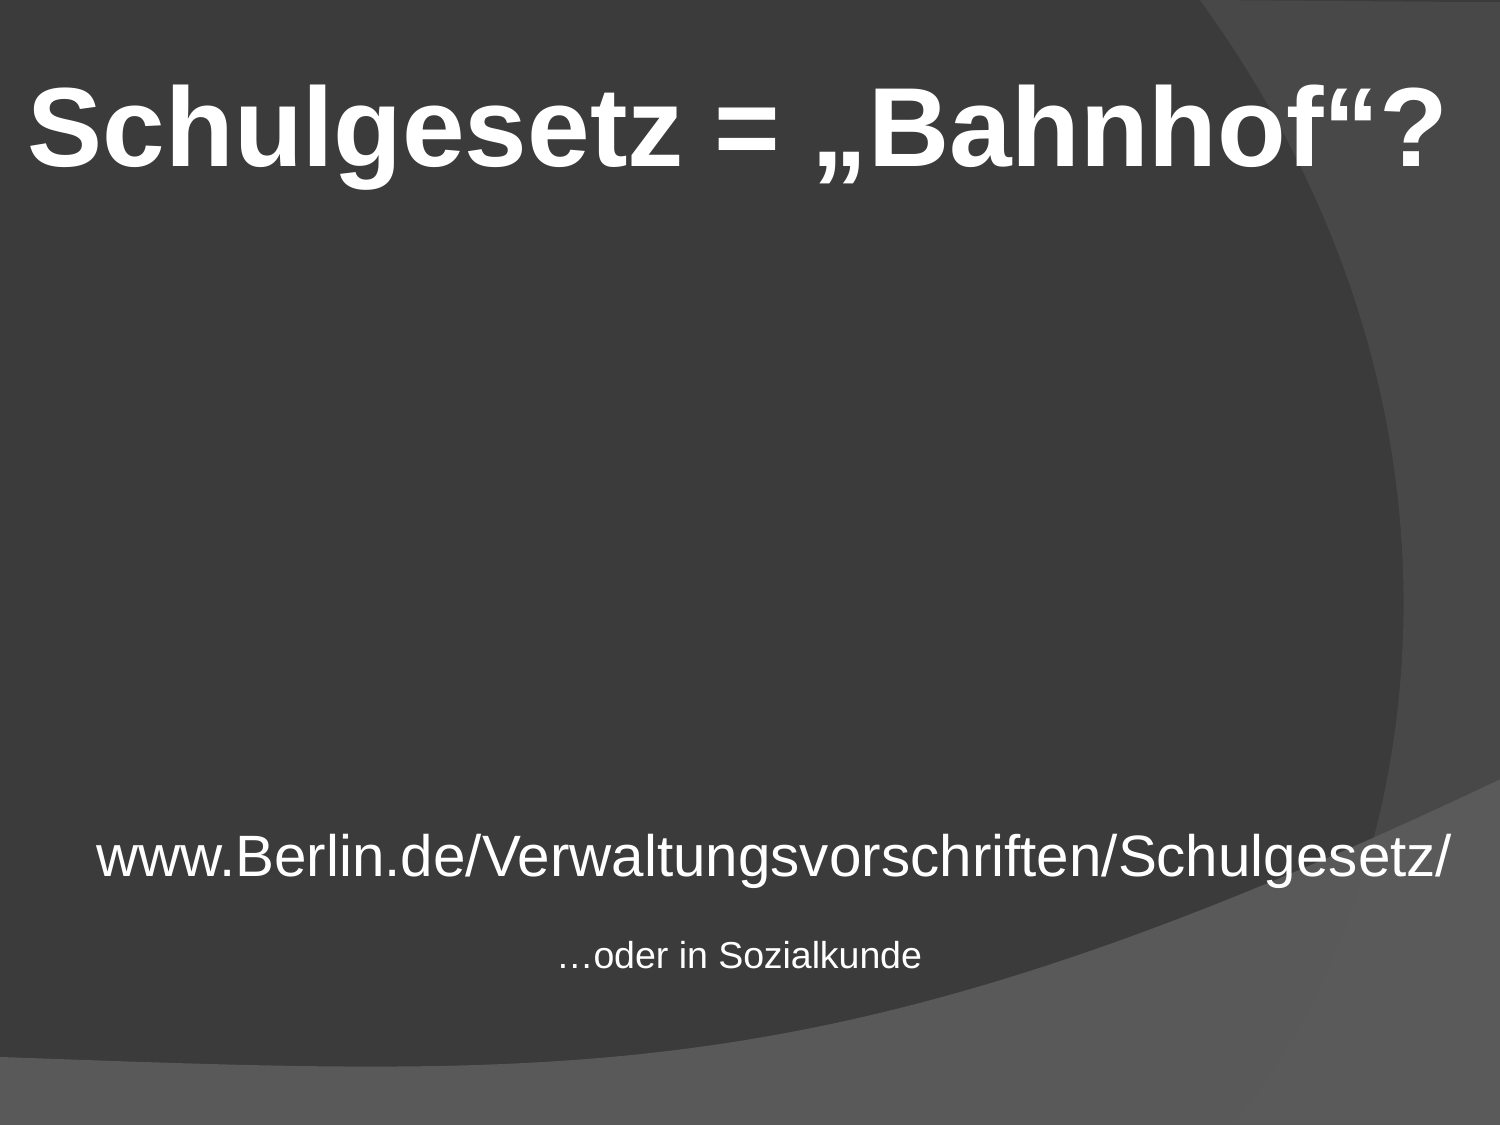

Schulgesetz = „Bahnhof“?
www.Berlin.de/Verwaltungsvorschriften/Schulgesetz/
…oder in Sozialkunde